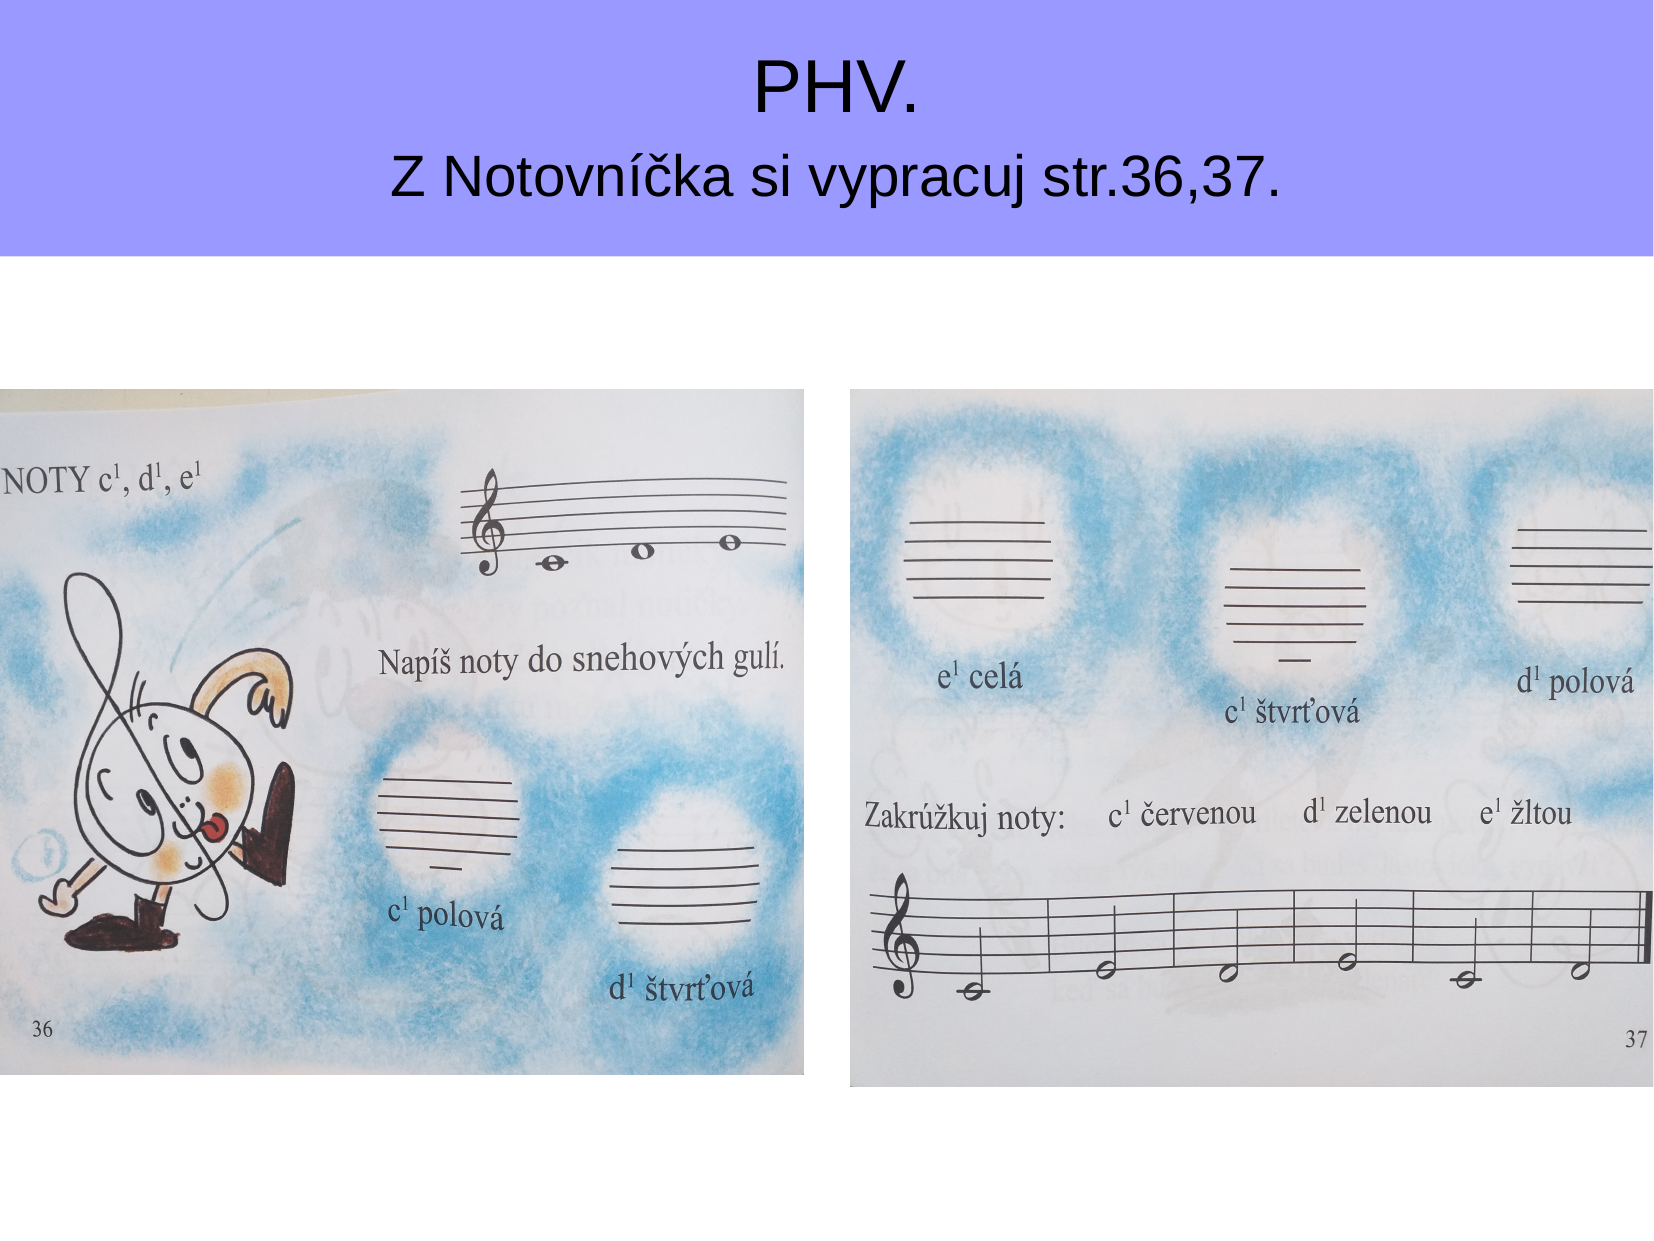

# PHV. Z Notovníčka si vypracuj str.36,37.